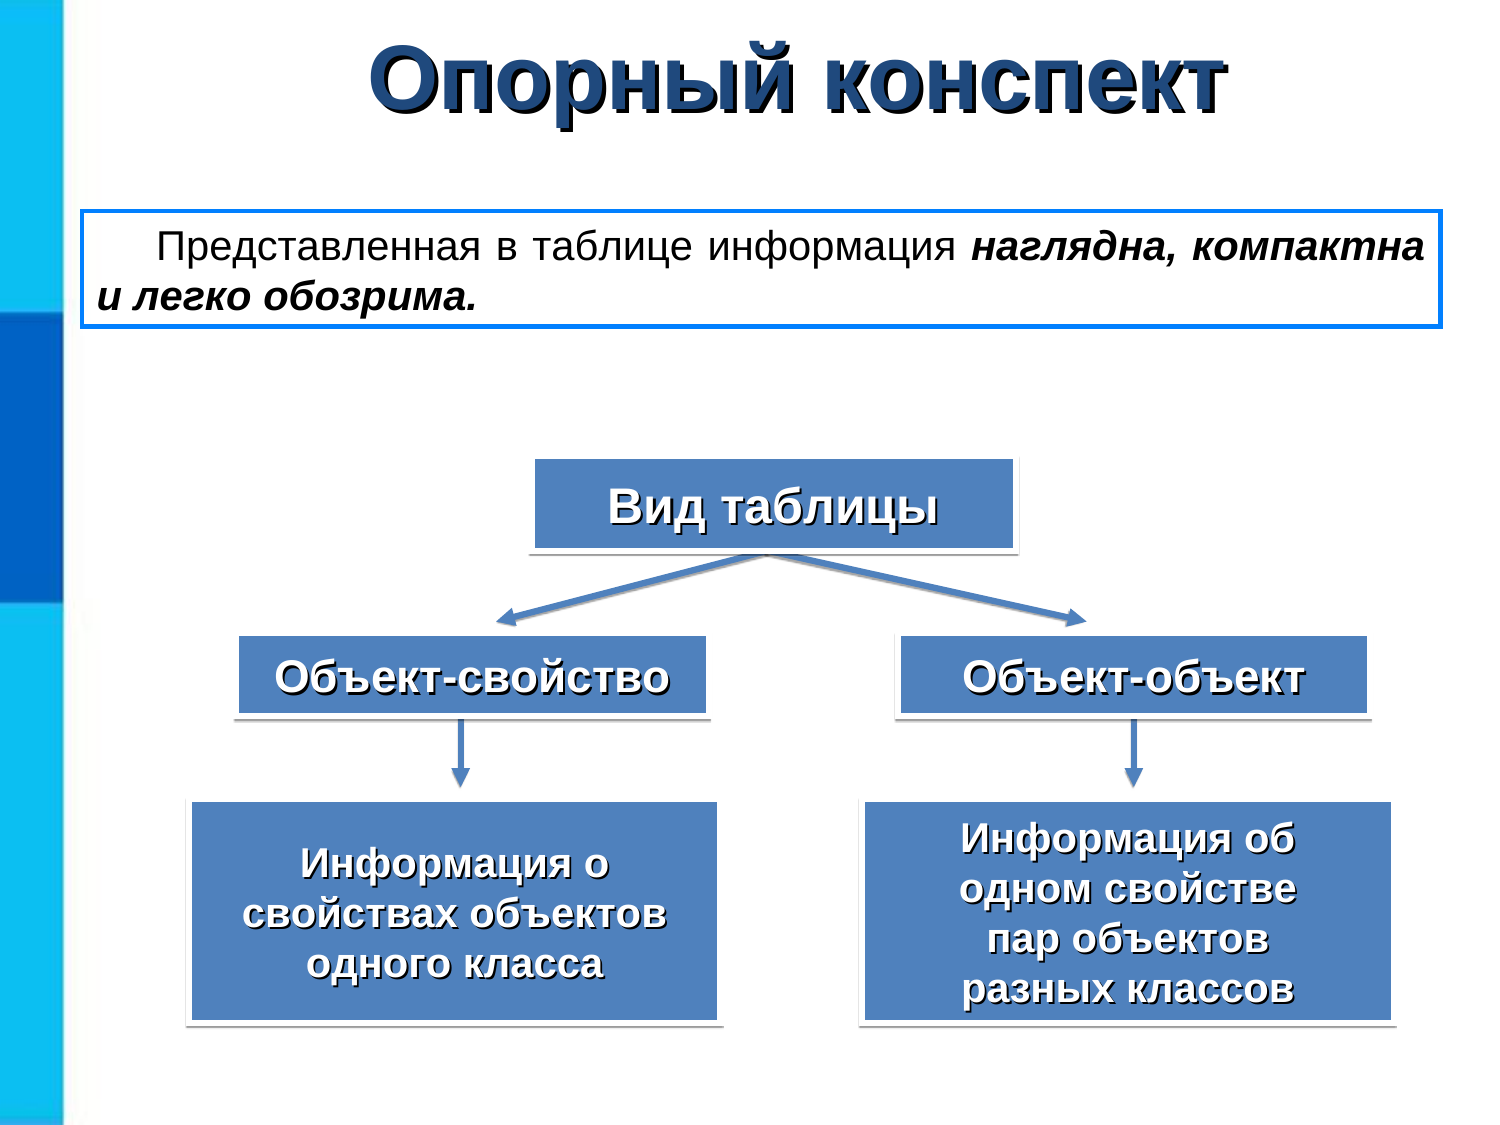

Опорный конспект
Представленная в таблице информация наглядна, компактна и легко обозрима.
Вид таблицы
Объект-свойство
Объект-объект
Информация о
свойствах объектов
одного класса
Информация об
одном свойстве
пар объектов
разных классов